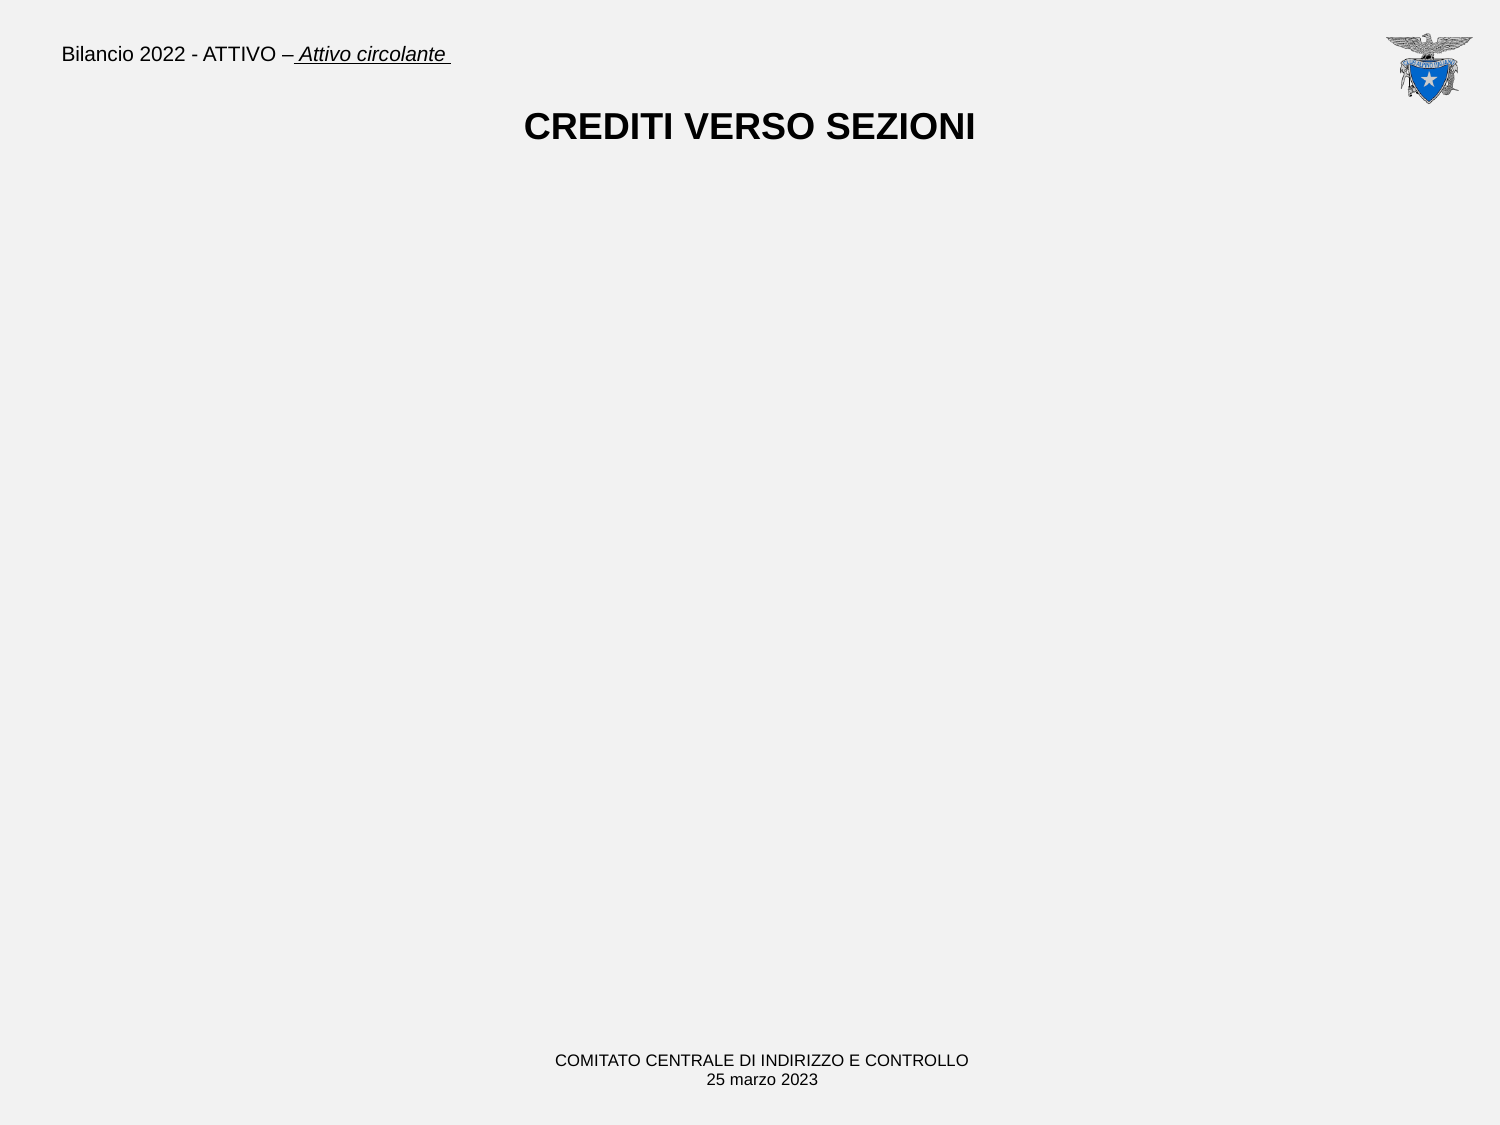

Bilancio 2022 - ATTIVO – Attivo circolante
CREDITI VERSO SEZIONI
COMITATO CENTRALE DI INDIRIZZO E CONTROLLO
25 marzo 2023